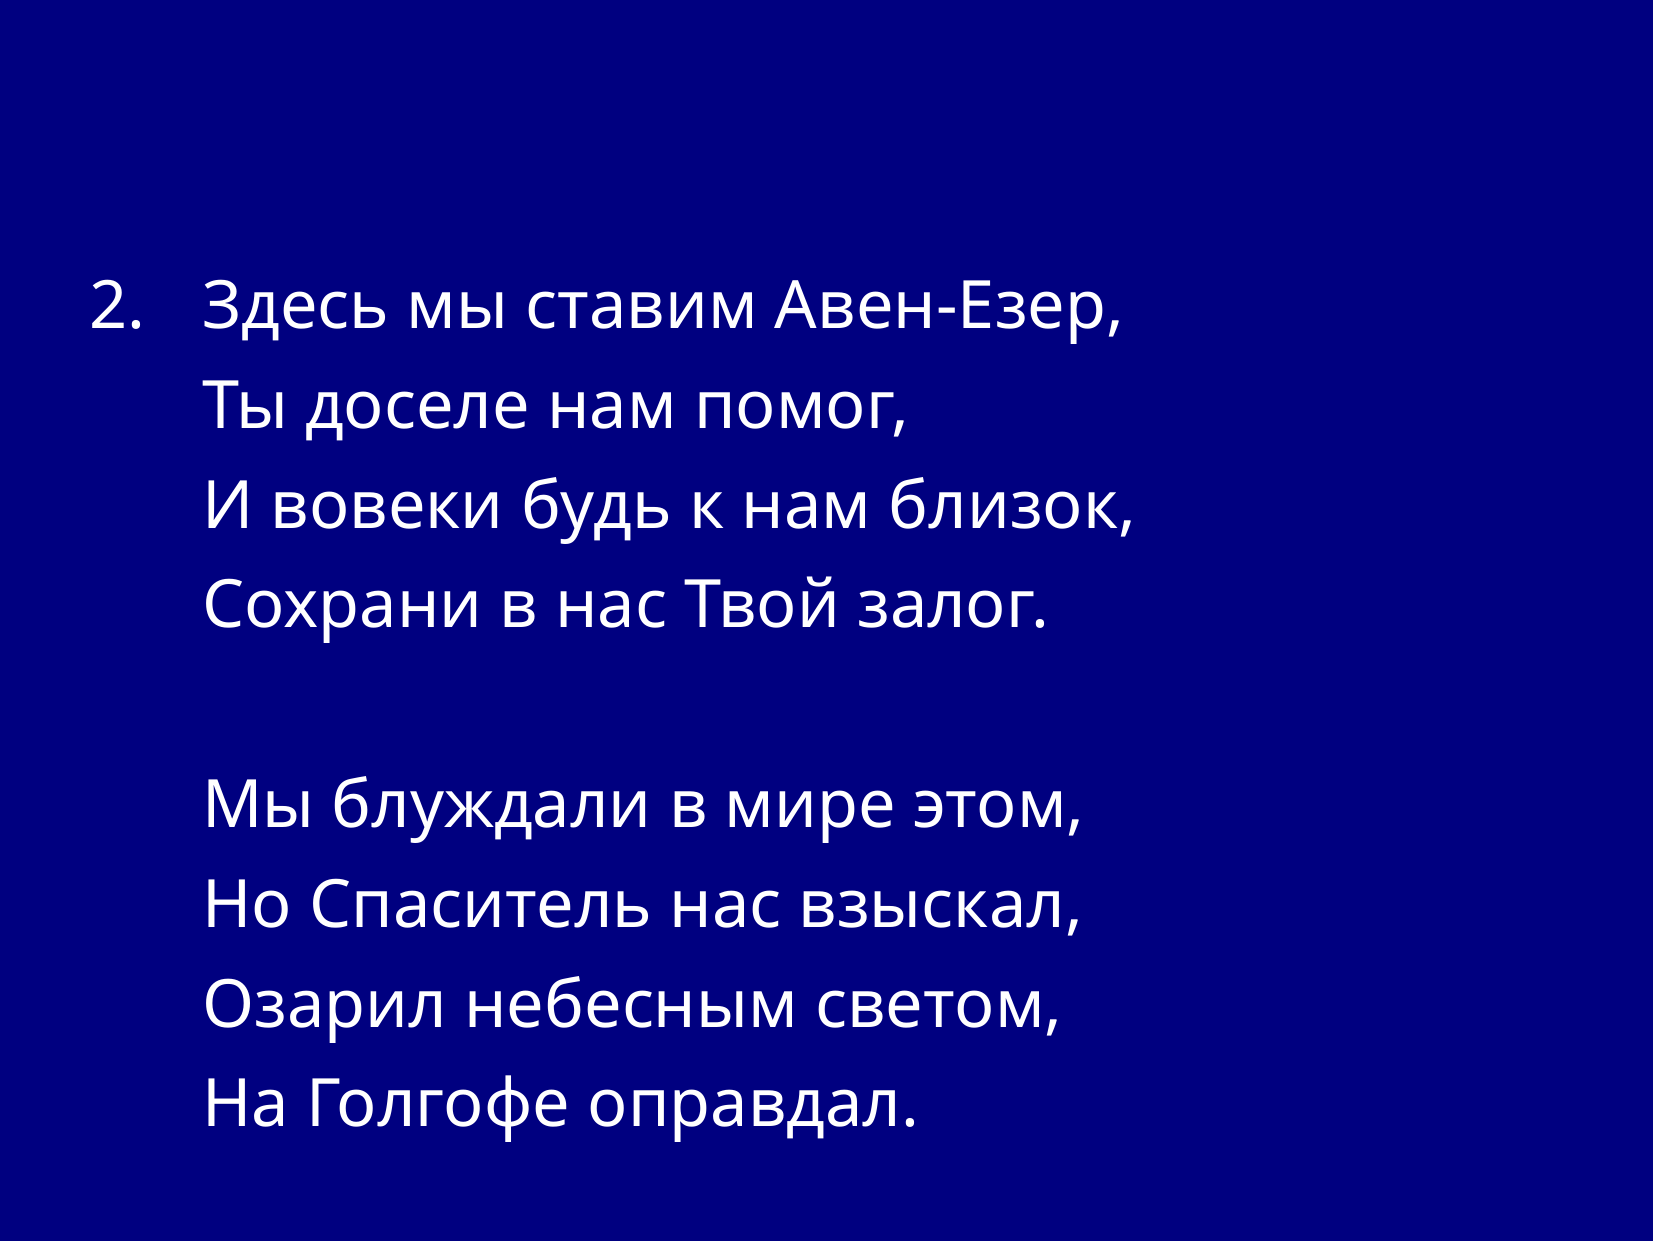

2.	Здесь мы ставим Авен-Езер,
	Ты доселе нам помог,
	И вовеки будь к нам близок,
	Сохрани в нас Твой залог.
	Мы блуждали в мире этом,
	Но Спаситель нас взыскал,
	Озарил небесным светом,
	На Голгофе оправдал.